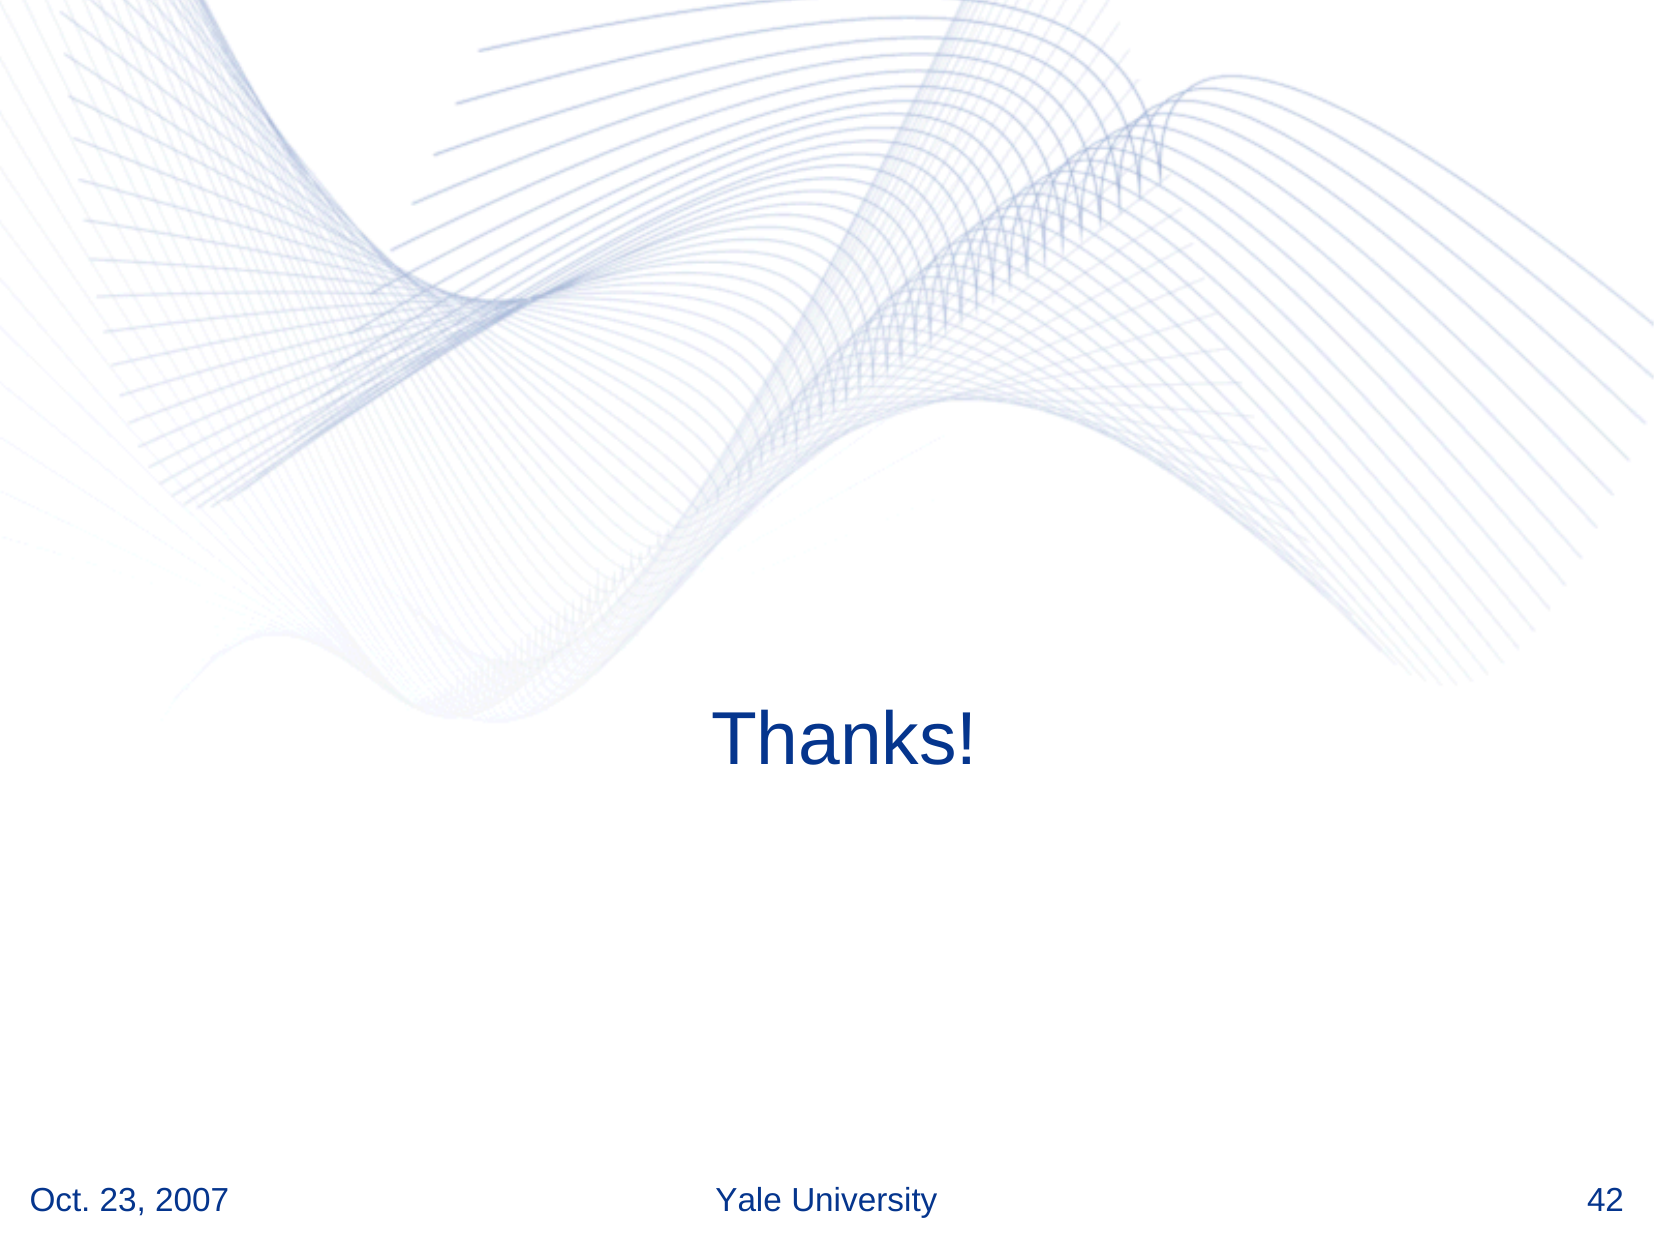

# Thanks!
Oct. 23, 2007
Yale University
42